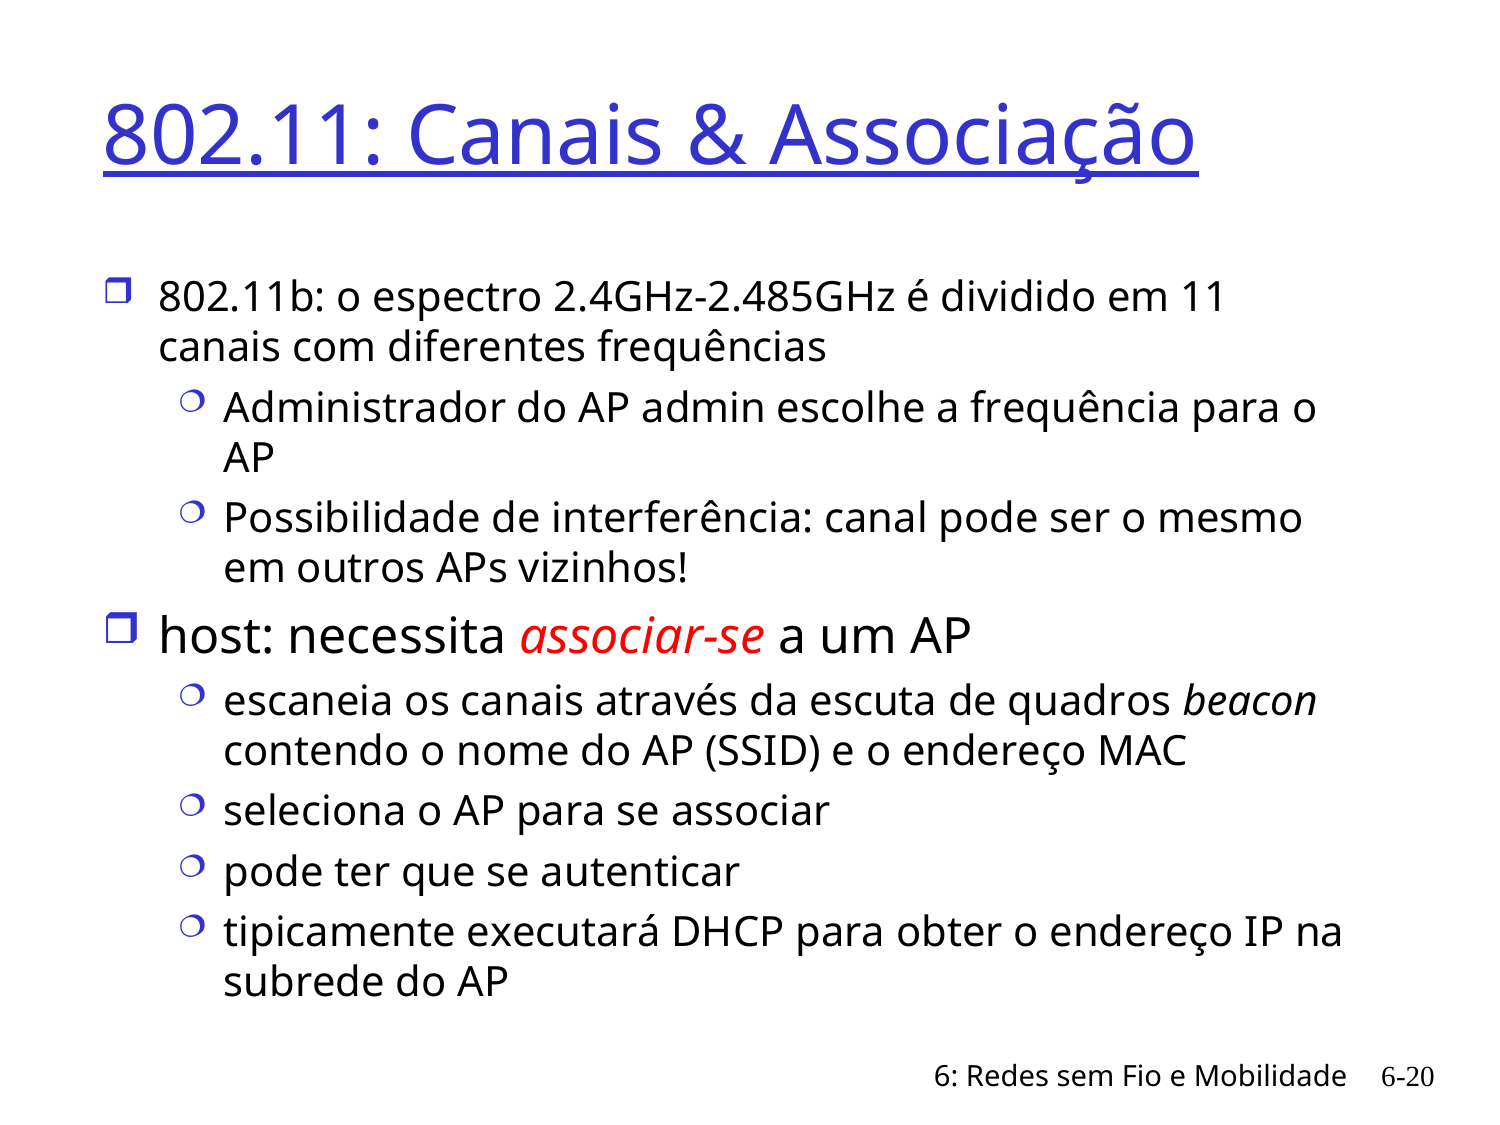

802.11: Canais & Associação
802.11b: o espectro 2.4GHz-2.485GHz é dividido em 11 canais com diferentes frequências
Administrador do AP admin escolhe a frequência para o AP
Possibilidade de interferência: canal pode ser o mesmo em outros APs vizinhos!
host: necessita associar-se a um AP
escaneia os canais através da escuta de quadros beacon contendo o nome do AP (SSID) e o endereço MAC
seleciona o AP para se associar
pode ter que se autenticar
tipicamente executará DHCP para obter o endereço IP na subrede do AP
6: Redes sem Fio e Mobilidade